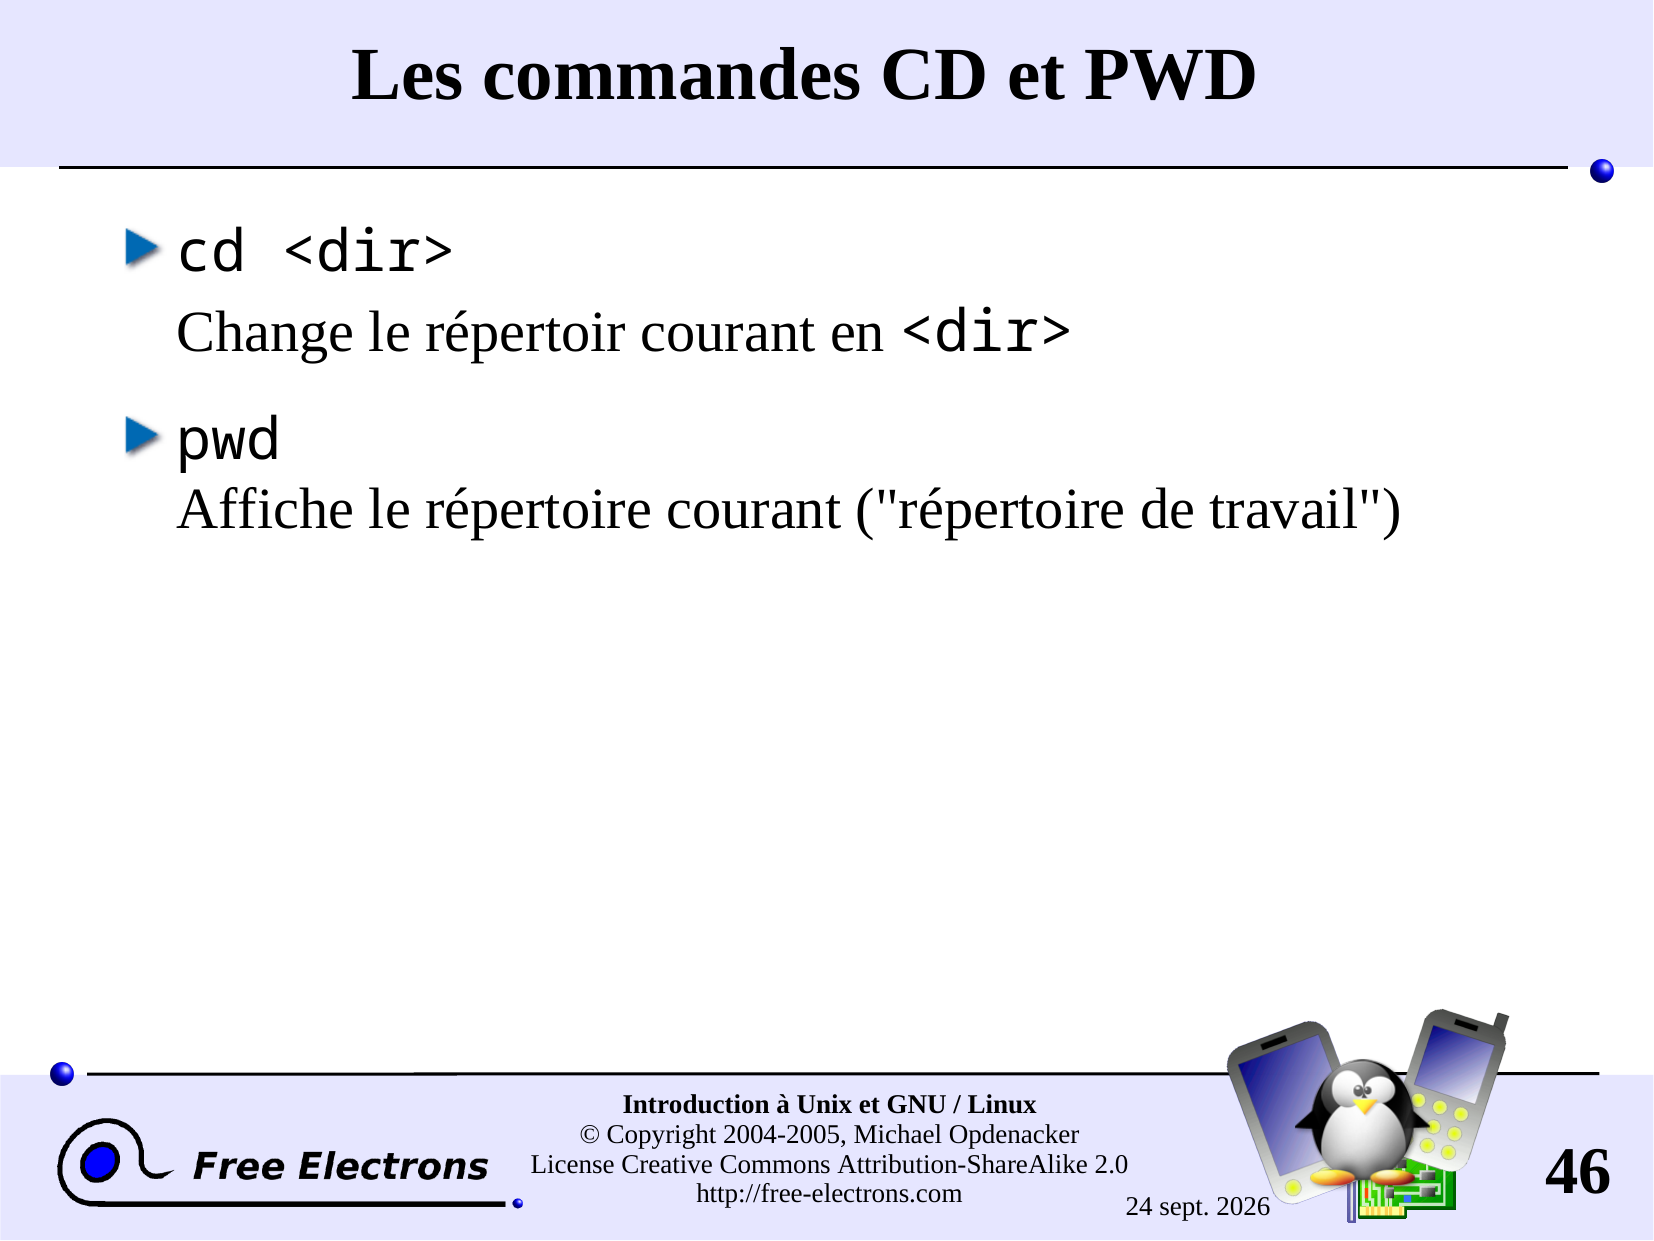

# Les commandes CD et PWD
cd <dir>
Change le répertoir courant en <dir>
pwd
Affiche le répertoire courant ("répertoire de travail")